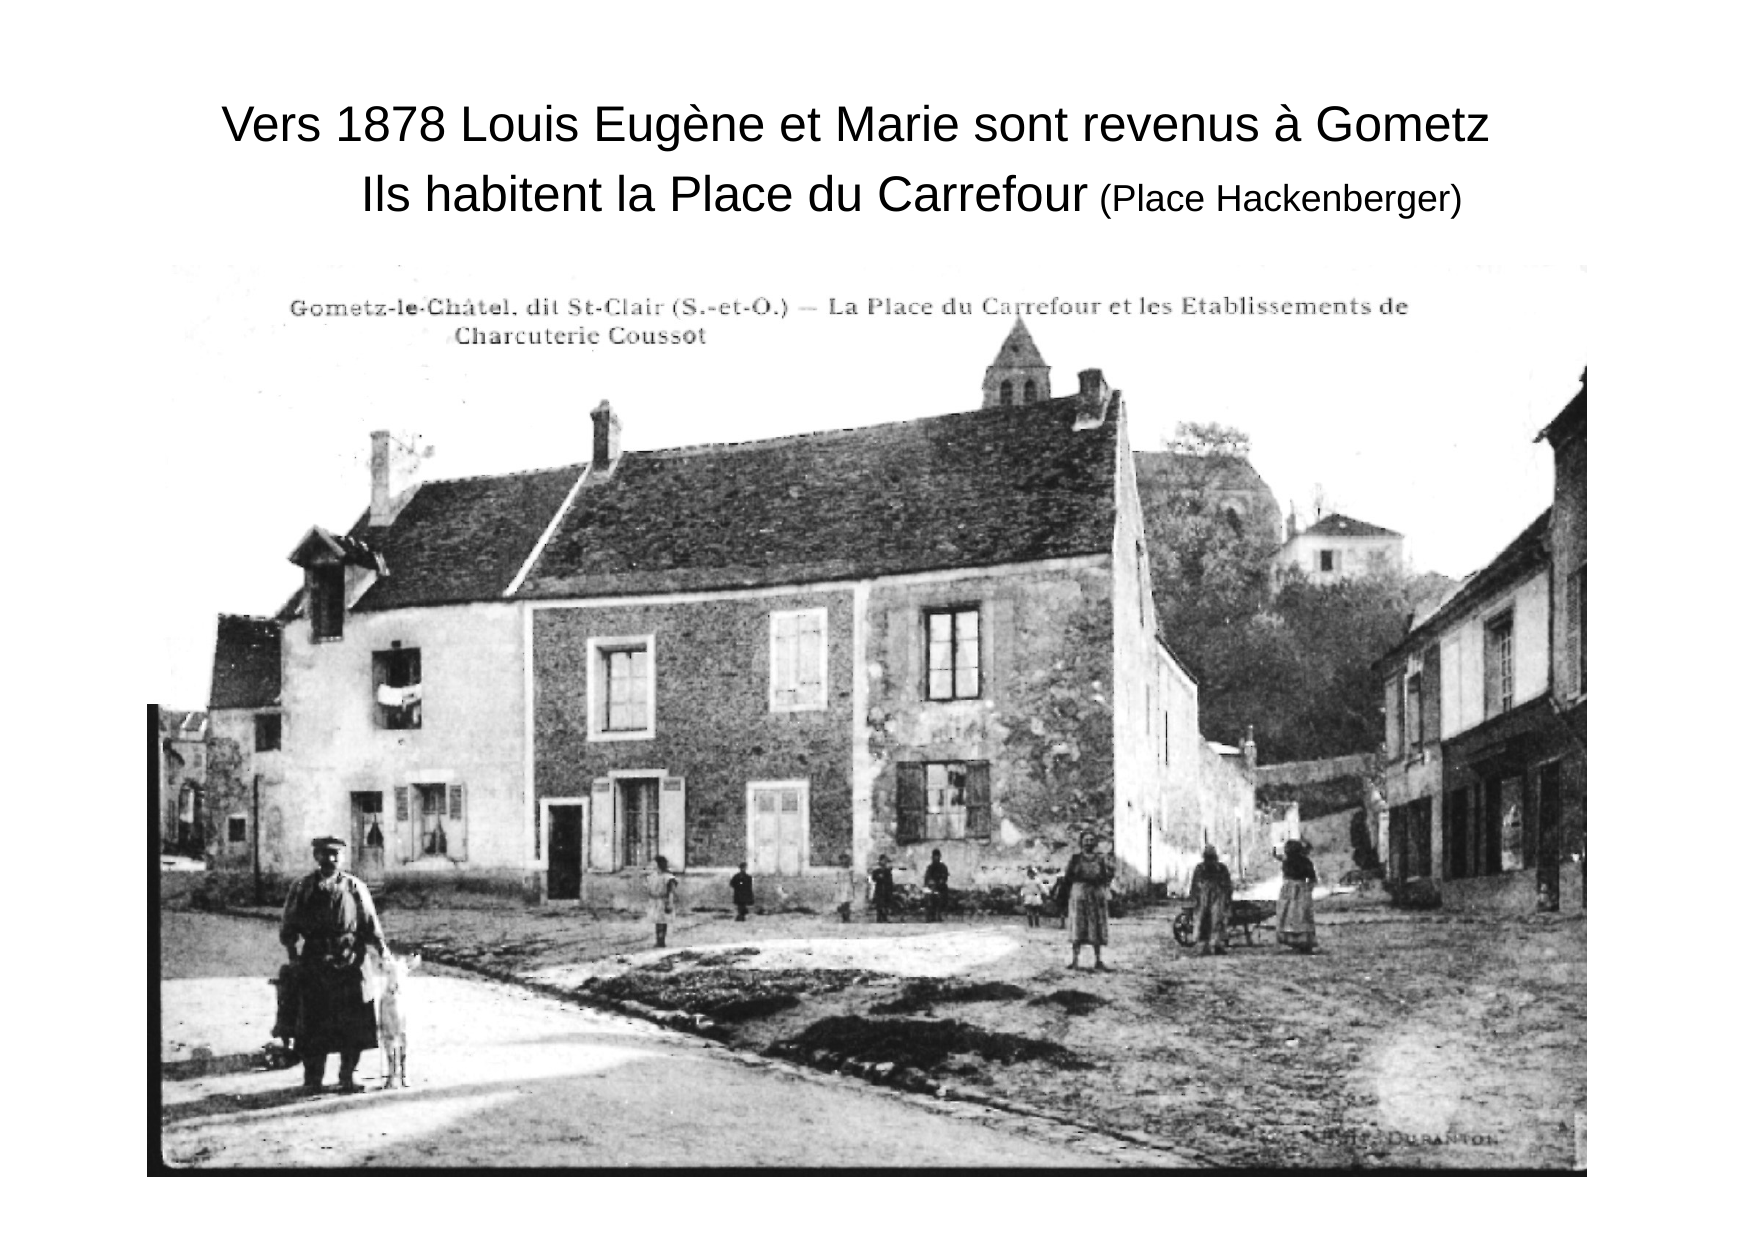

Vers 1878 Louis Eugène et Marie sont revenus à Gometz
Ils habitent la Place du Carrefour (Place Hackenberger)